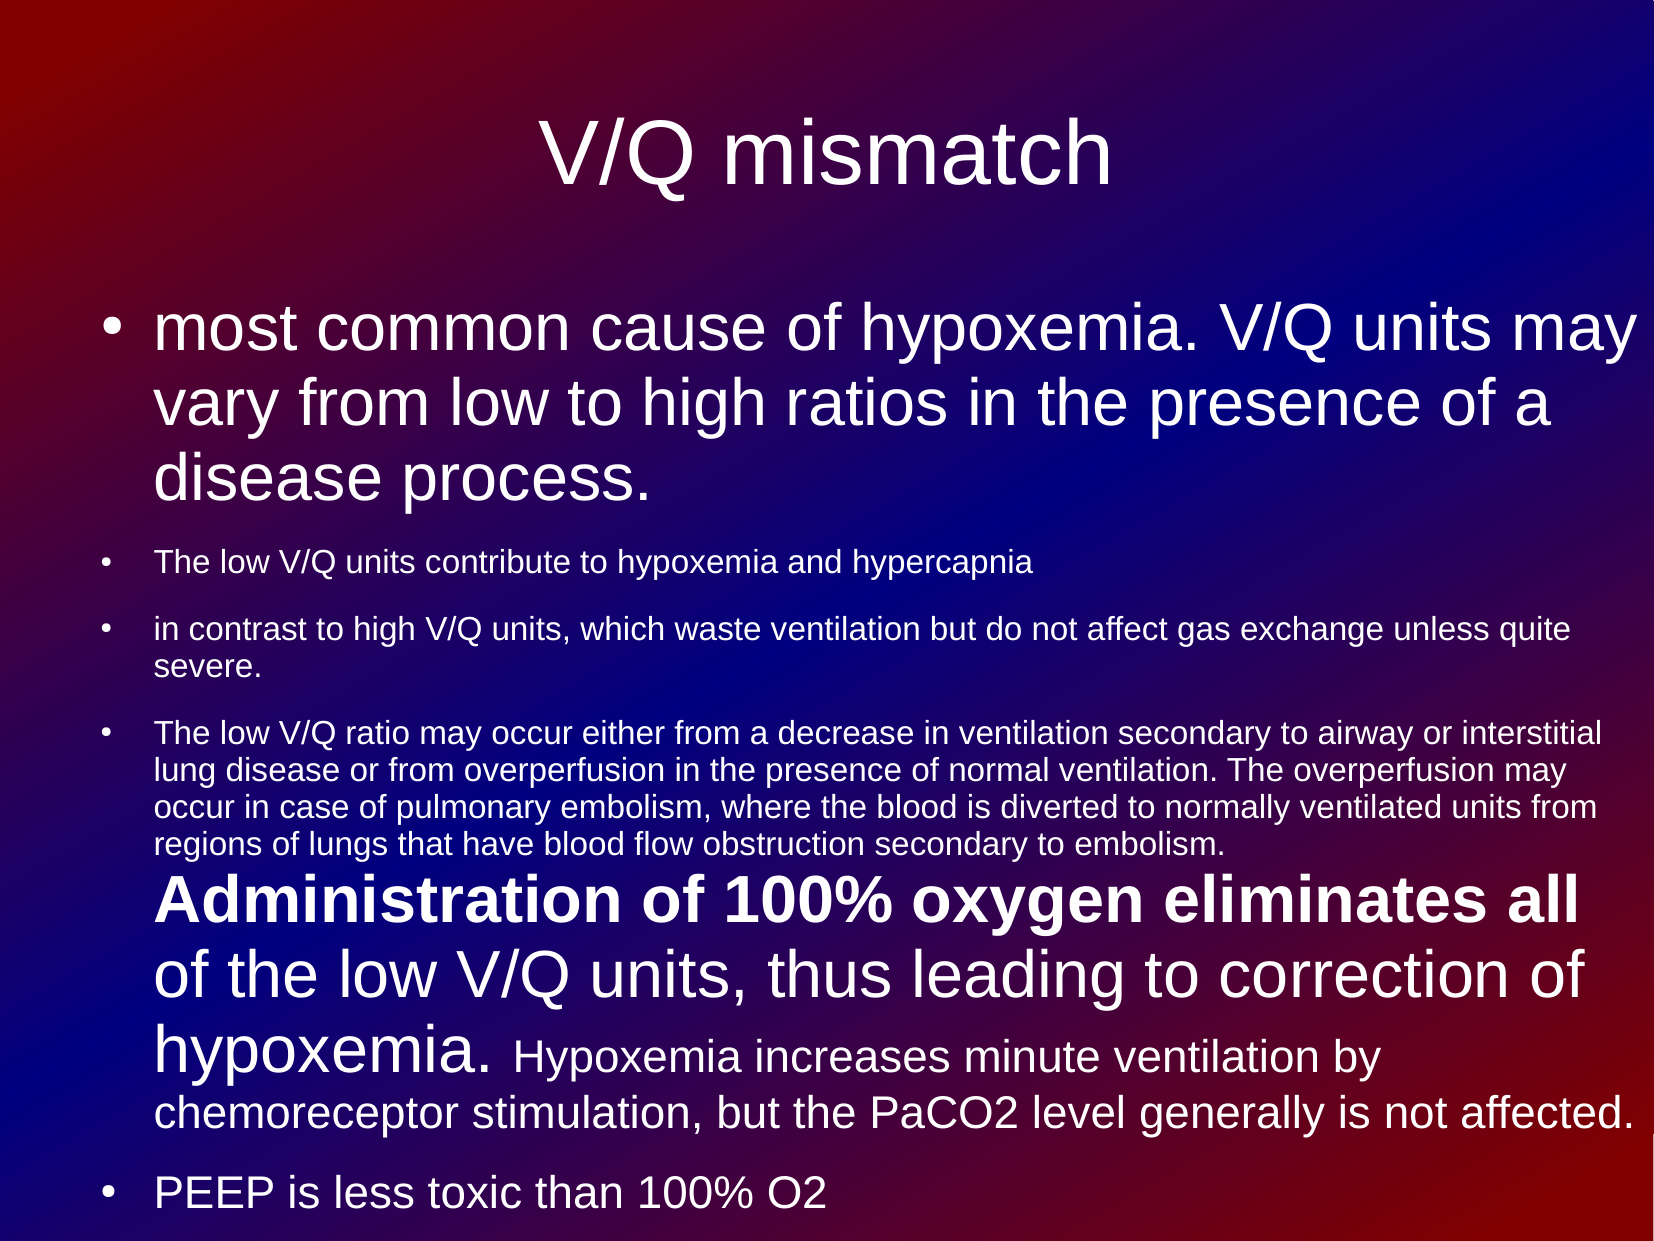

# V/Q mismatch
most common cause of hypoxemia. V/Q units may vary from low to high ratios in the presence of a disease process.
The low V/Q units contribute to hypoxemia and hypercapnia
in contrast to high V/Q units, which waste ventilation but do not affect gas exchange unless quite severe.
The low V/Q ratio may occur either from a decrease in ventilation secondary to airway or interstitial lung disease or from overperfusion in the presence of normal ventilation. The overperfusion may occur in case of pulmonary embolism, where the blood is diverted to normally ventilated units from regions of lungs that have blood flow obstruction secondary to embolism. Administration of 100% oxygen eliminates all of the low V/Q units, thus leading to correction of hypoxemia. Hypoxemia increases minute ventilation by chemoreceptor stimulation, but the PaCO2 level generally is not affected.
PEEP is less toxic than 100% O2